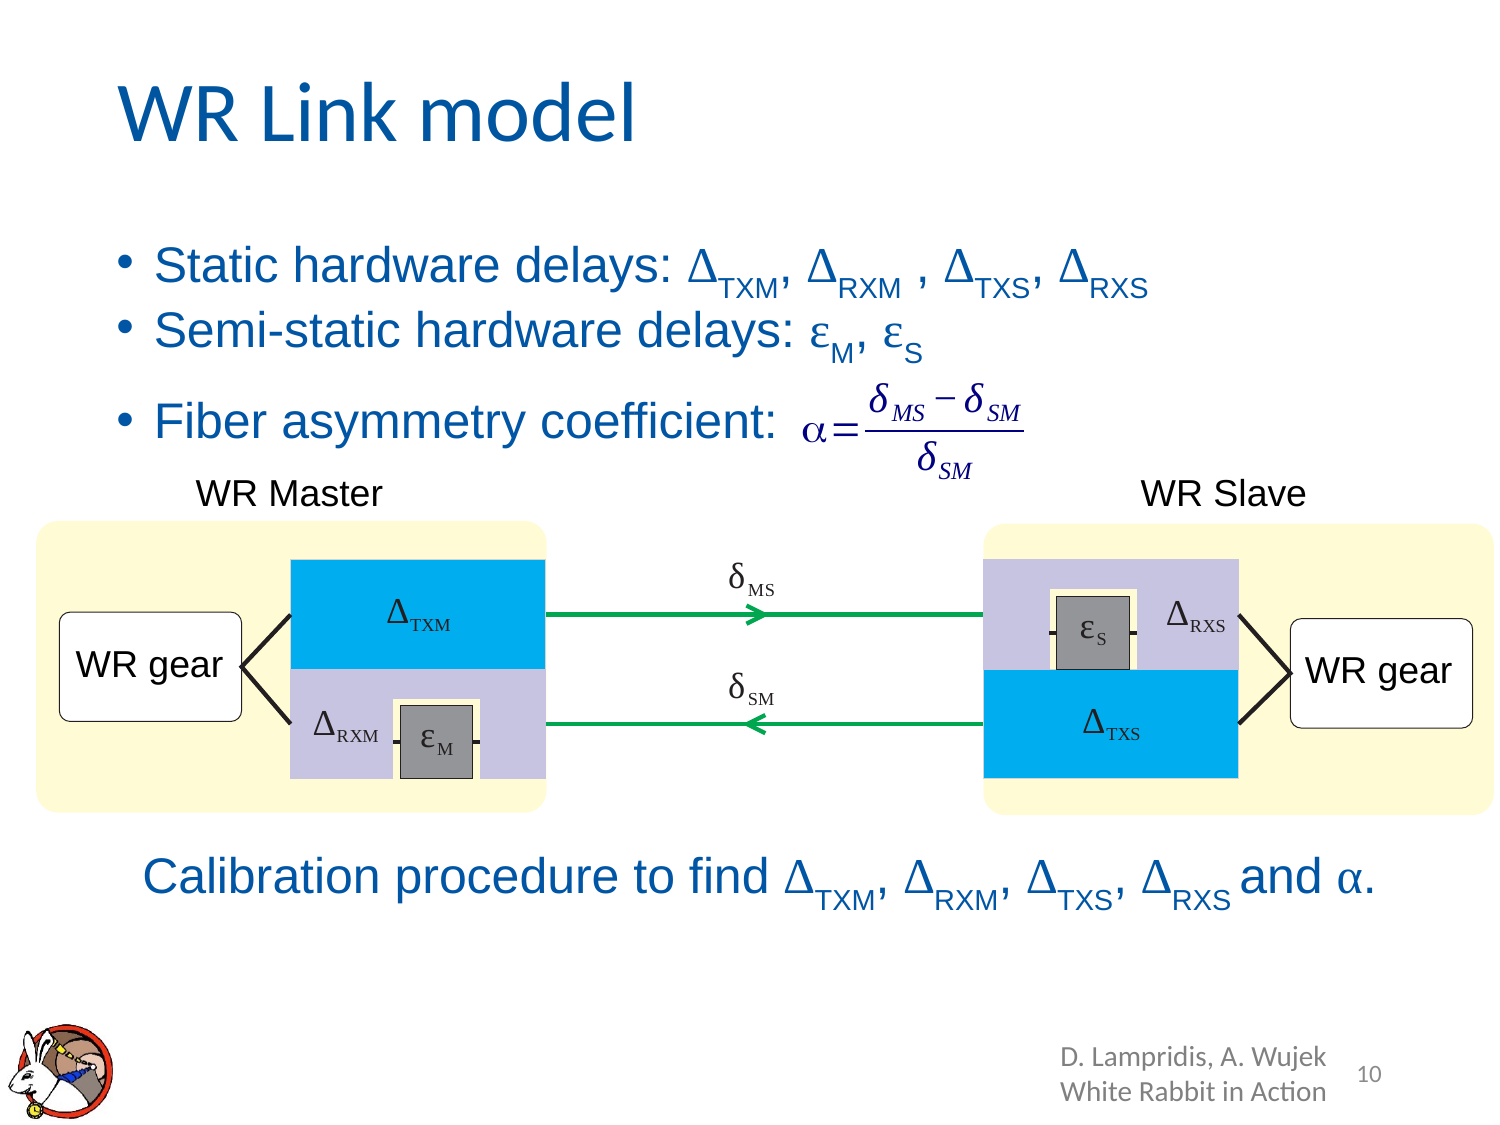

WR Link model
Static hardware delays: ∆TXM, ∆RXM , ∆TXS, ∆RXS
Semi-static hardware delays: εM, εS
Fiber asymmetry coefficient:
WR Master
WR Slave
WR gear
WR gear
Calibration procedure to find ∆TXM, ∆RXM, ∆TXS, ∆RXS and α.